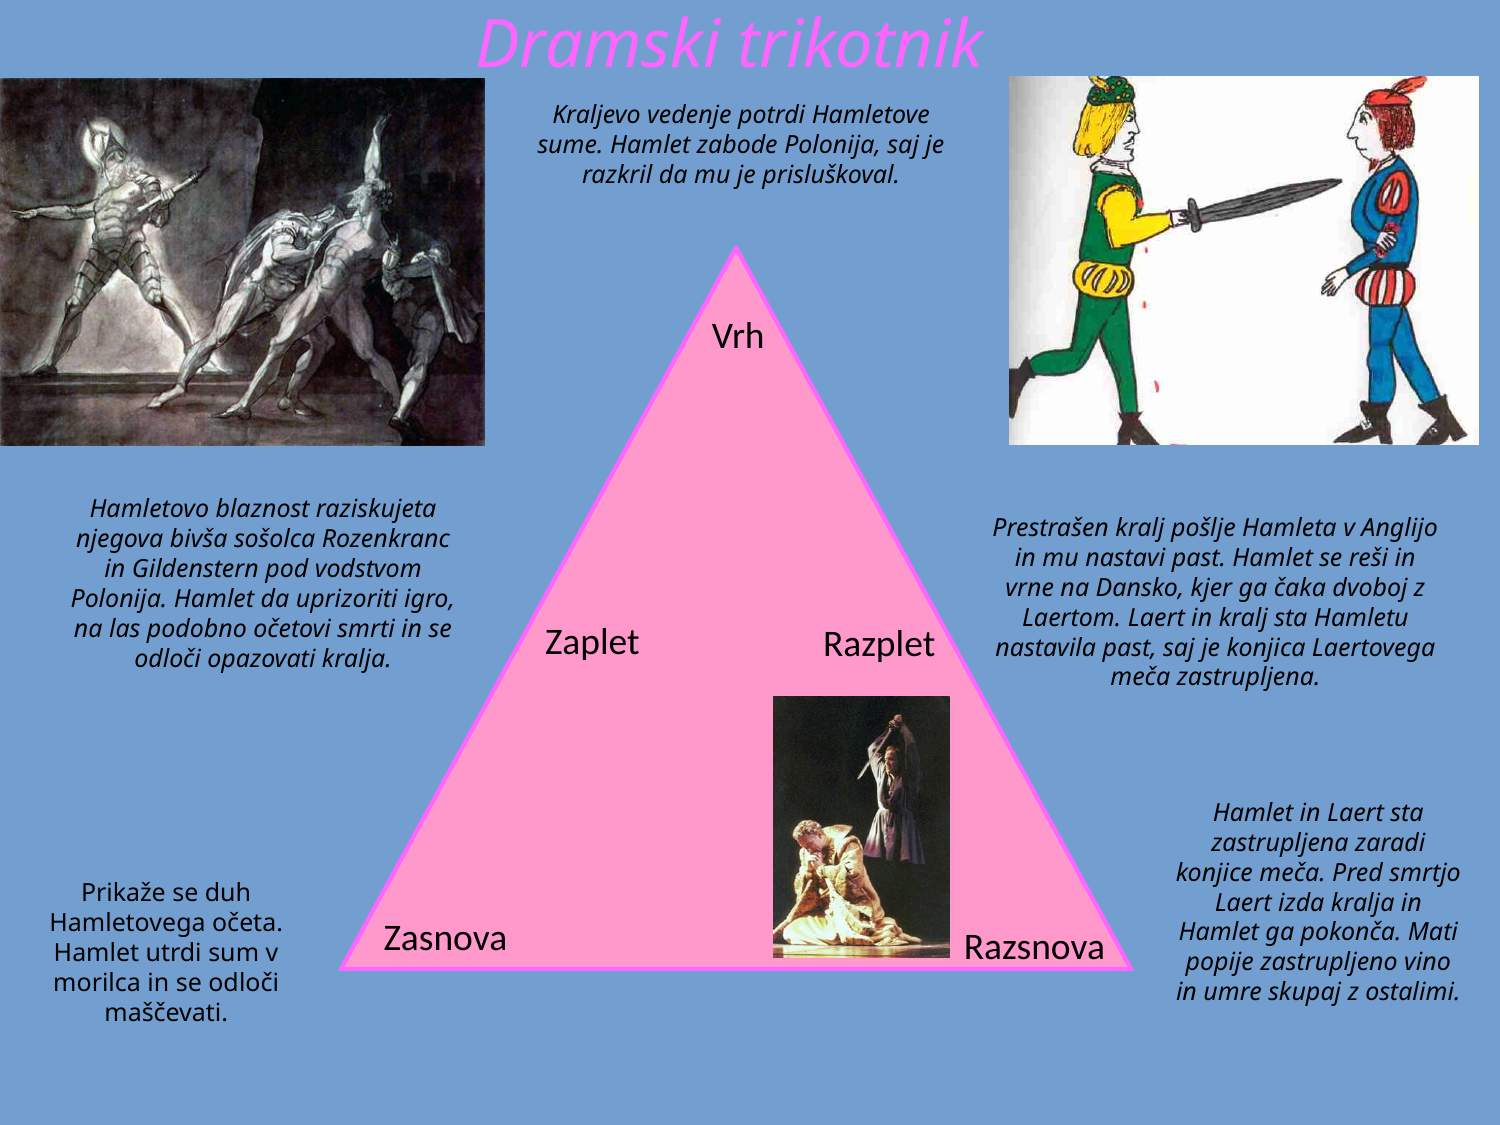

# Dramski trikotnik
Kraljevo vedenje potrdi Hamletove sume. Hamlet zabode Polonija, saj je razkril da mu je prisluškoval.
Vrh
Zaplet
Razplet
Zasnova
Razsnova
Hamletovo blaznost raziskujeta njegova bivša sošolca Rozenkranc in Gildenstern pod vodstvom Polonija. Hamlet da uprizoriti igro, na las podobno očetovi smrti in se odloči opazovati kralja.
Prestrašen kralj pošlje Hamleta v Anglijo in mu nastavi past. Hamlet se reši in vrne na Dansko, kjer ga čaka dvoboj z Laertom. Laert in kralj sta Hamletu nastavila past, saj je konjica Laertovega meča zastrupljena.
Hamlet in Laert sta zastrupljena zaradi konjice meča. Pred smrtjo Laert izda kralja in Hamlet ga pokonča. Mati popije zastrupljeno vino in umre skupaj z ostalimi.
Prikaže se duh Hamletovega očeta. Hamlet utrdi sum v morilca in se odloči maščevati.